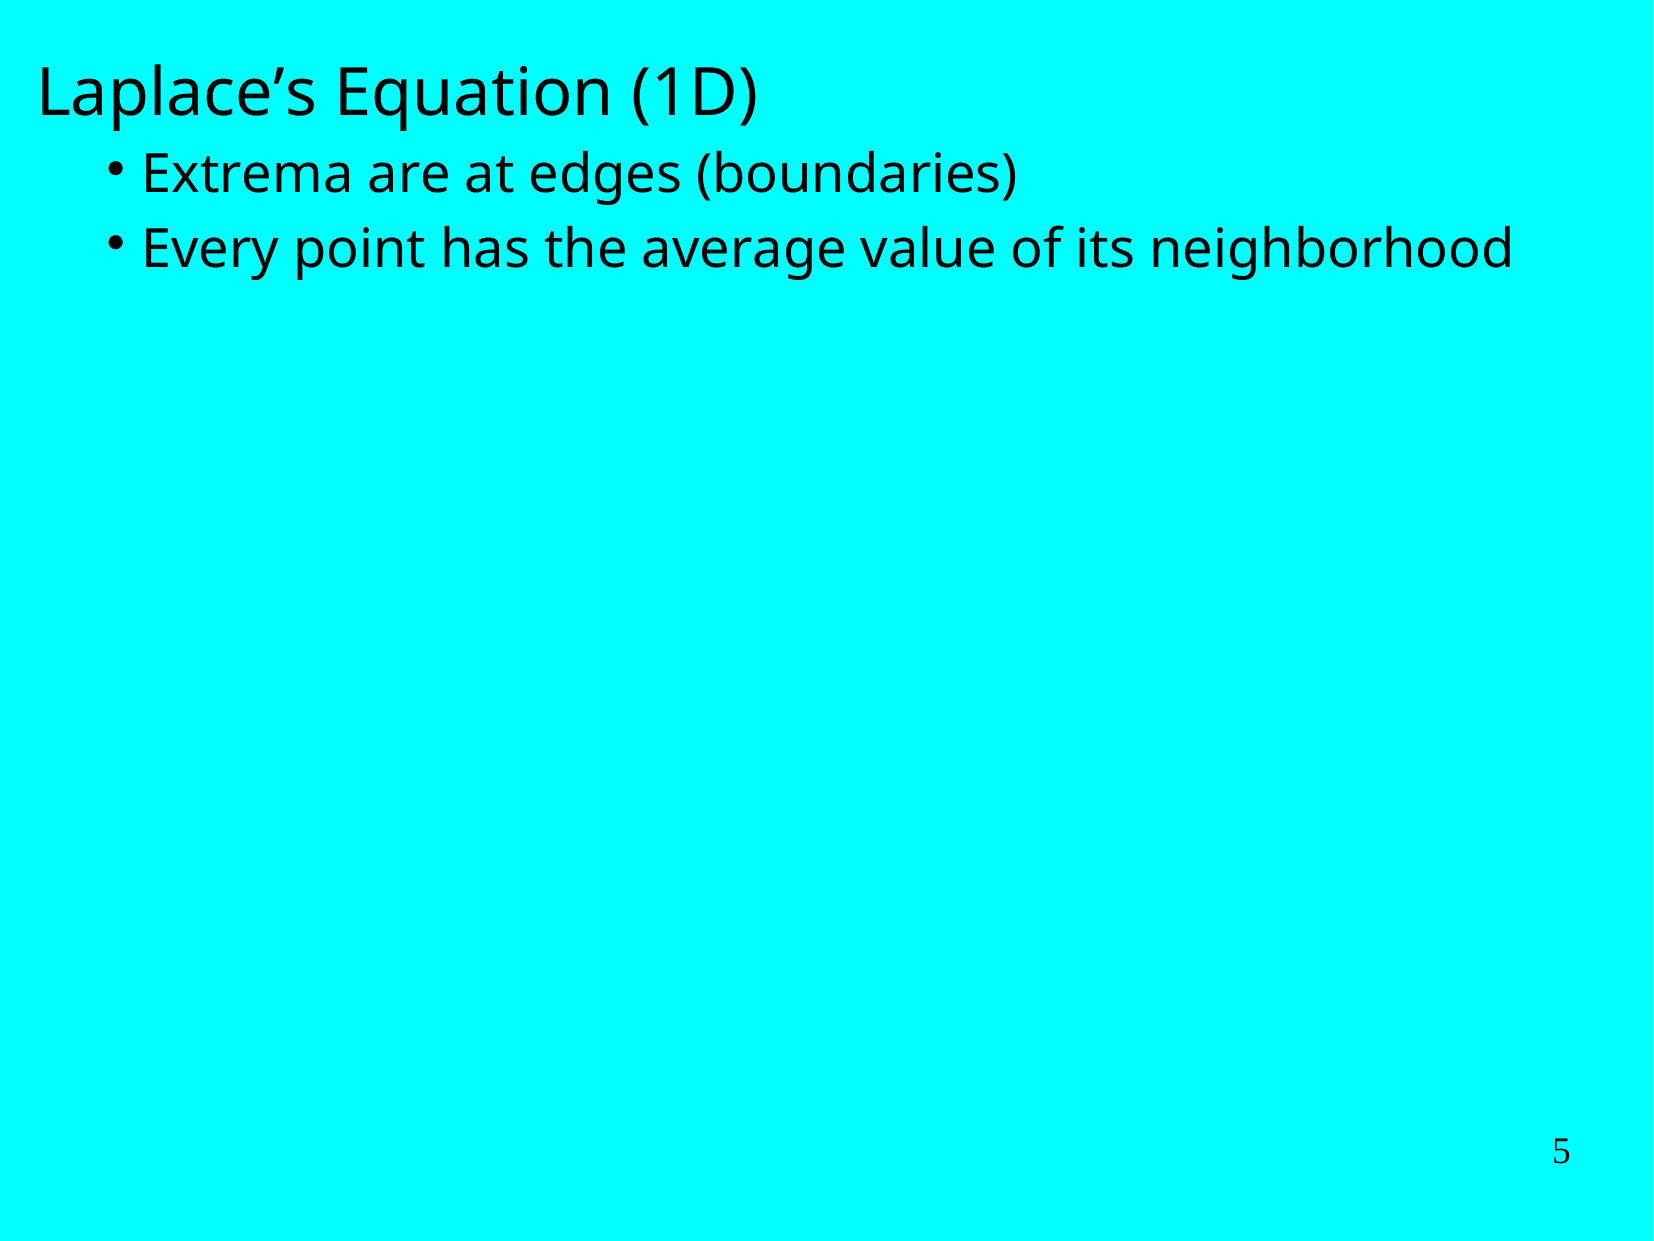

Laplace’s Equation (1D)
Extrema are at edges (boundaries)
Every point has the average value of its neighborhood
5